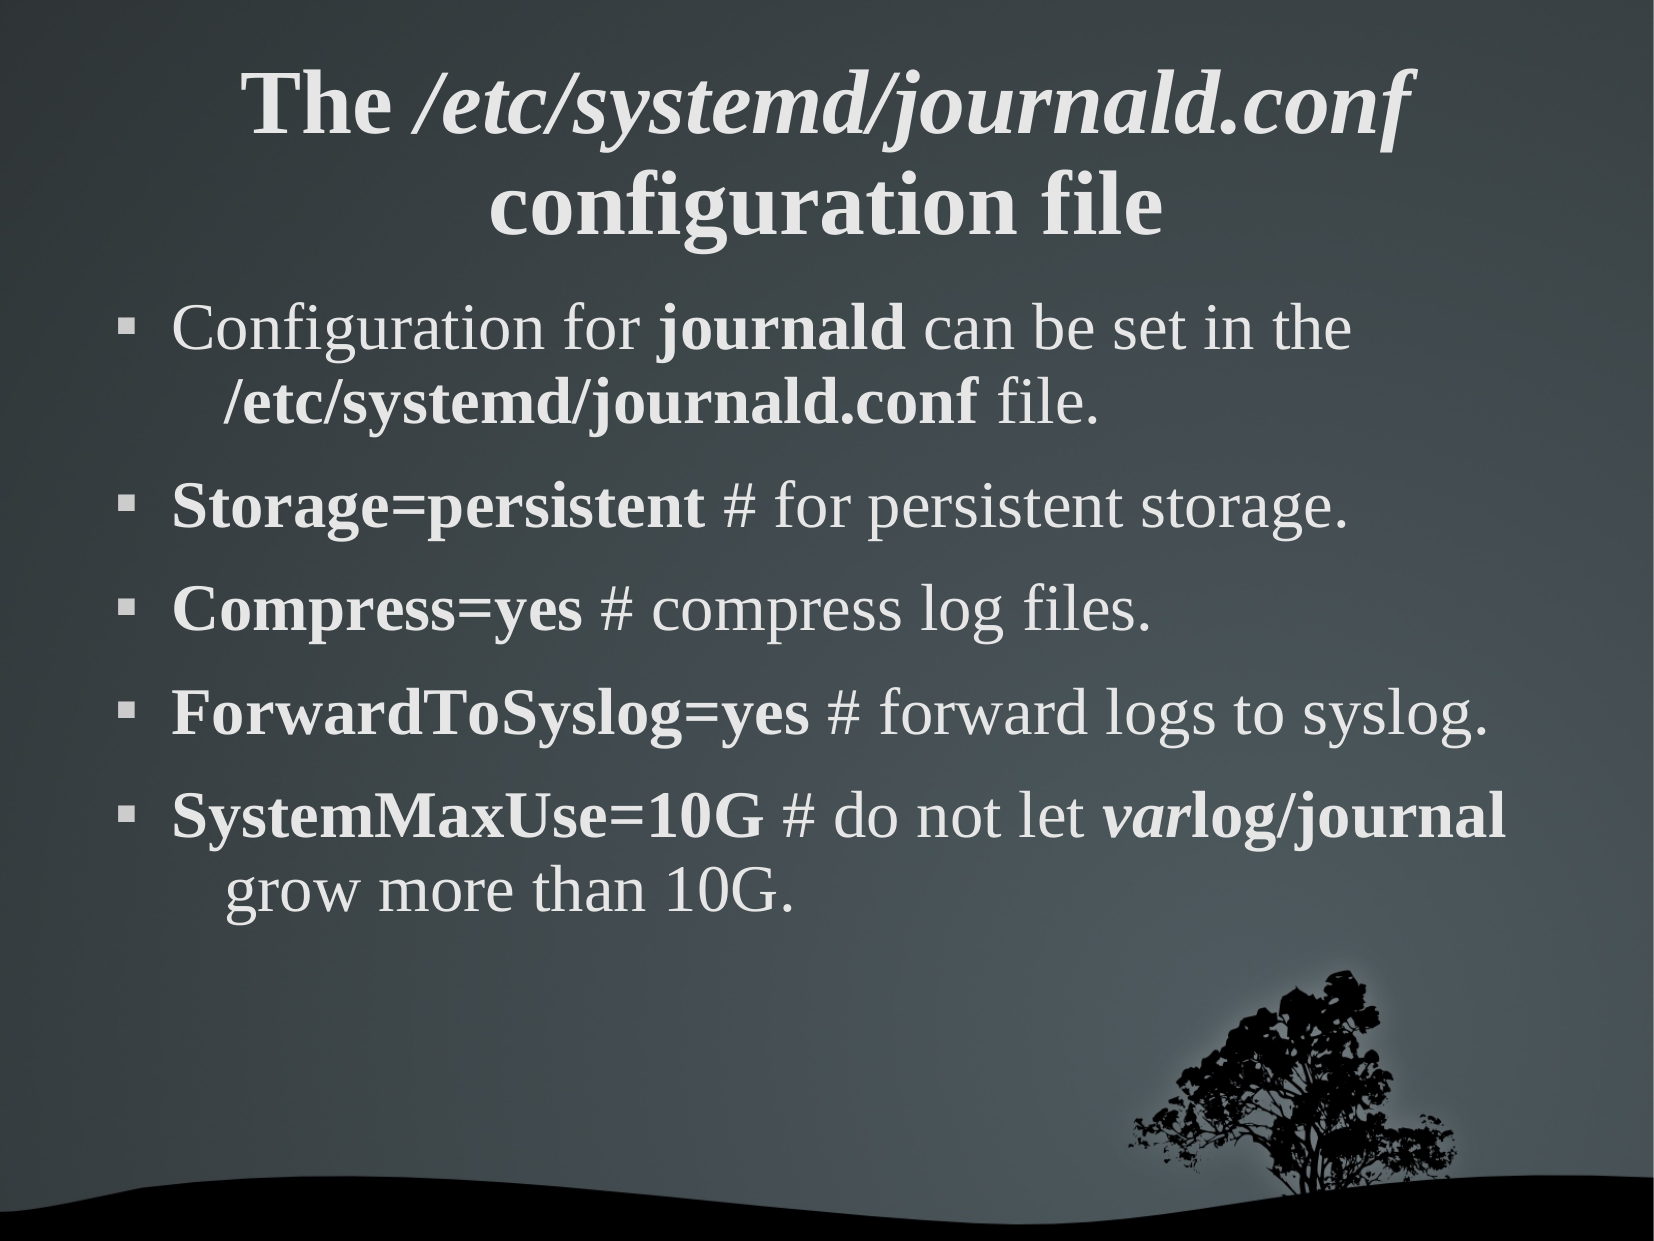

# The /etc/systemd/journald.conf configuration file
Configuration for journald can be set in the /etc/systemd/journald.conf file.
Storage=persistent # for persistent storage.
Compress=yes # compress log files.
ForwardToSyslog=yes # forward logs to syslog.
SystemMaxUse=10G # do not let varlog/journal grow more than 10G.